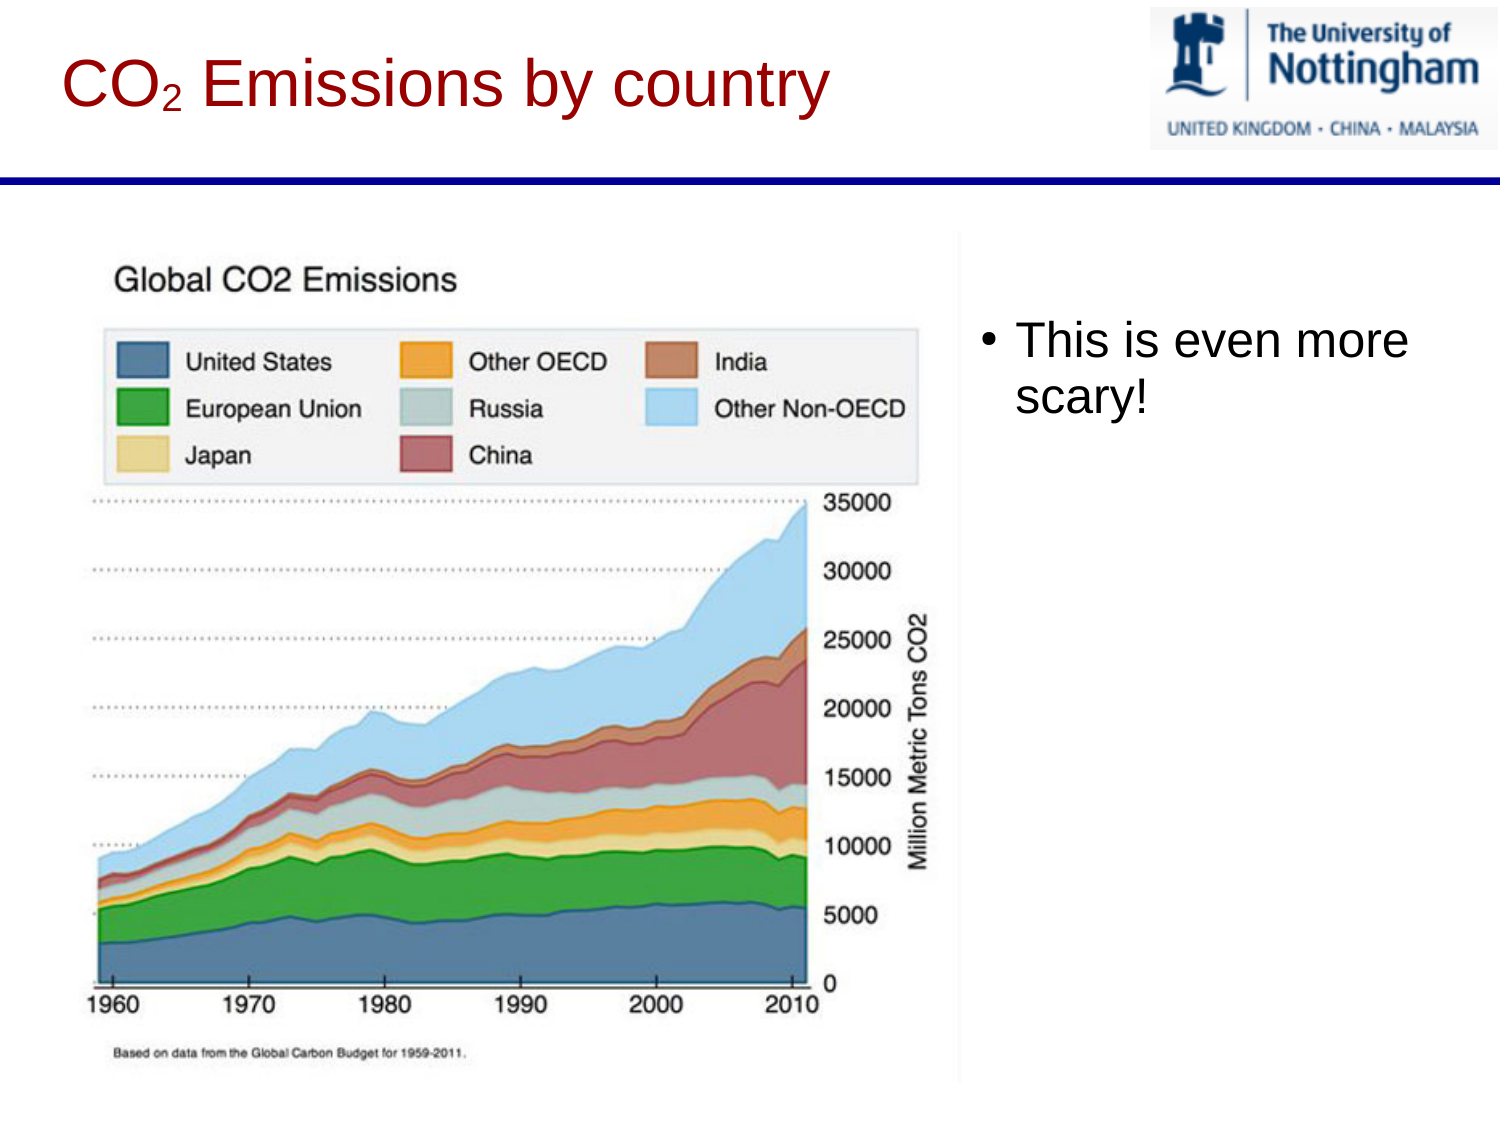

# CO2 Emissions by country
This is even more scary!